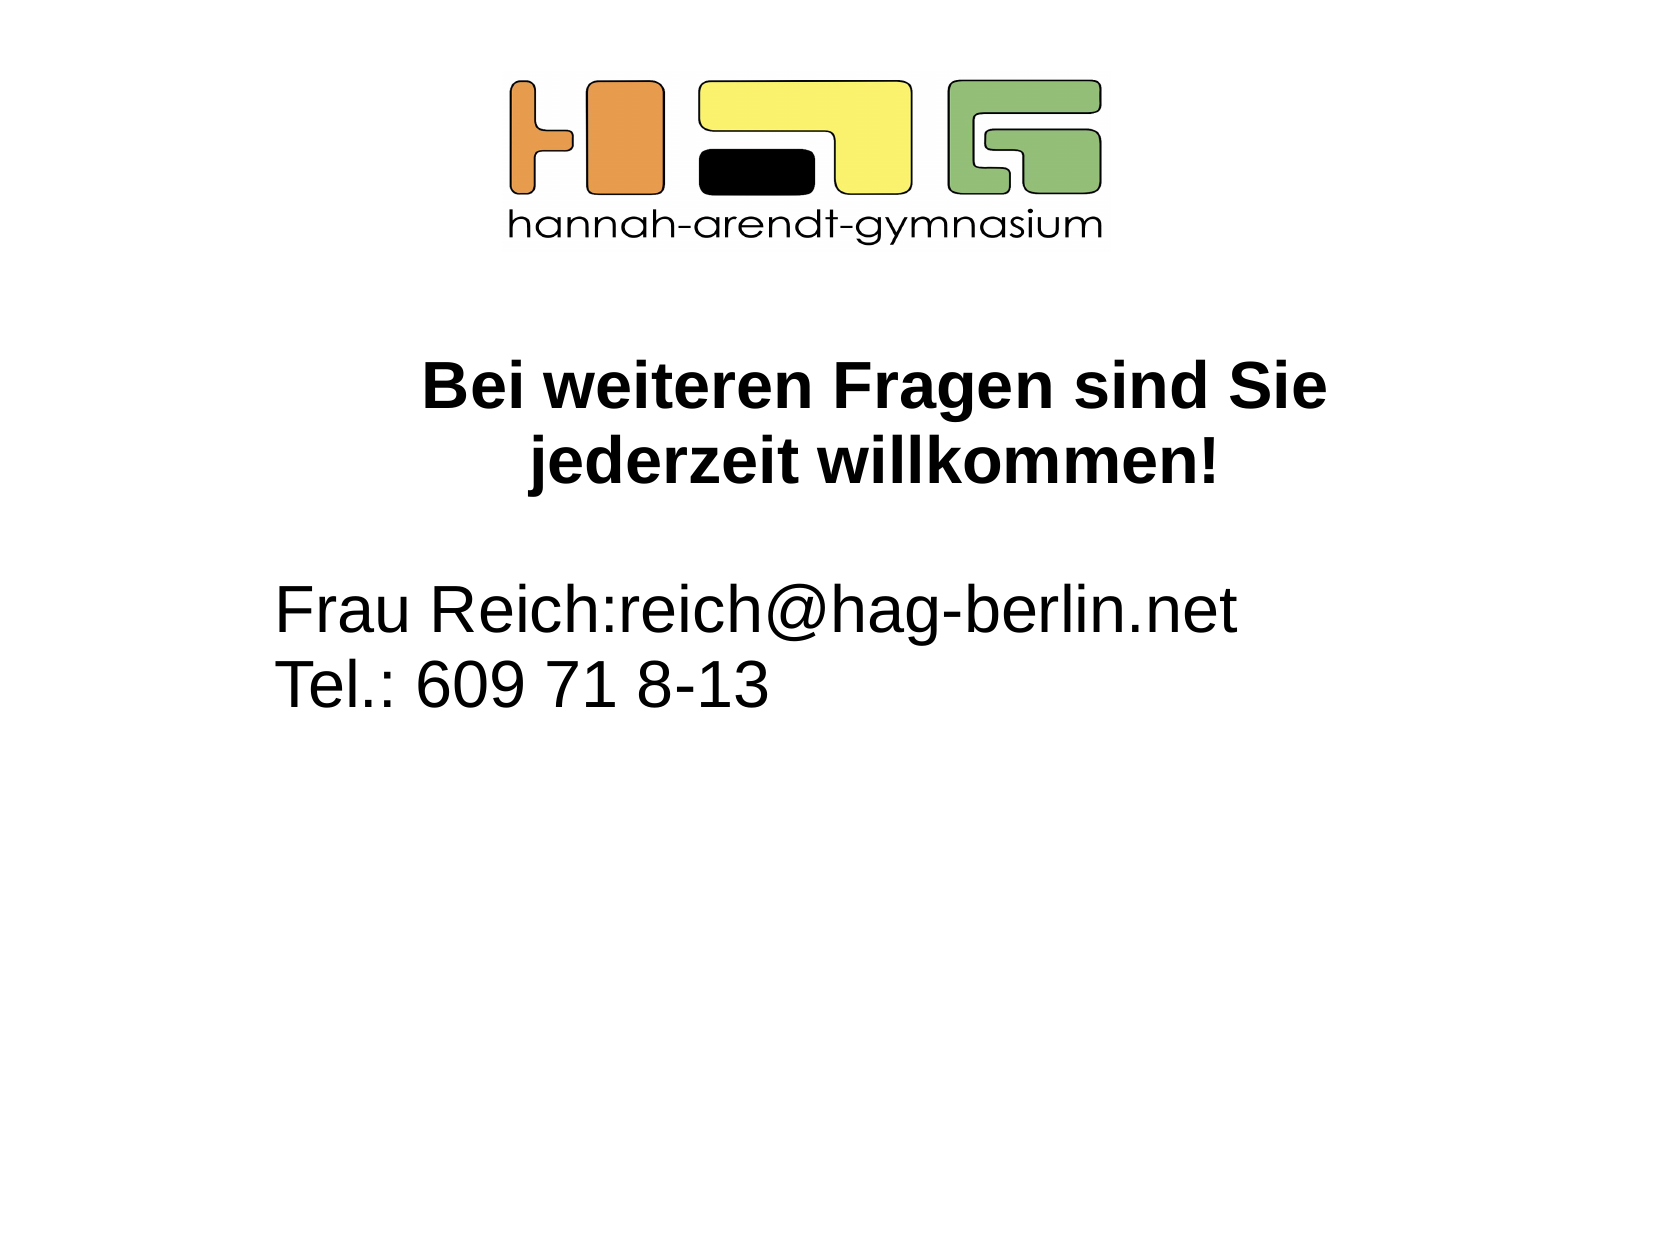

#
Bei weiteren Fragen sind Sie jederzeit willkommen!
Frau Reich:reich@hag-berlin.net
Tel.: 609 71 8-13